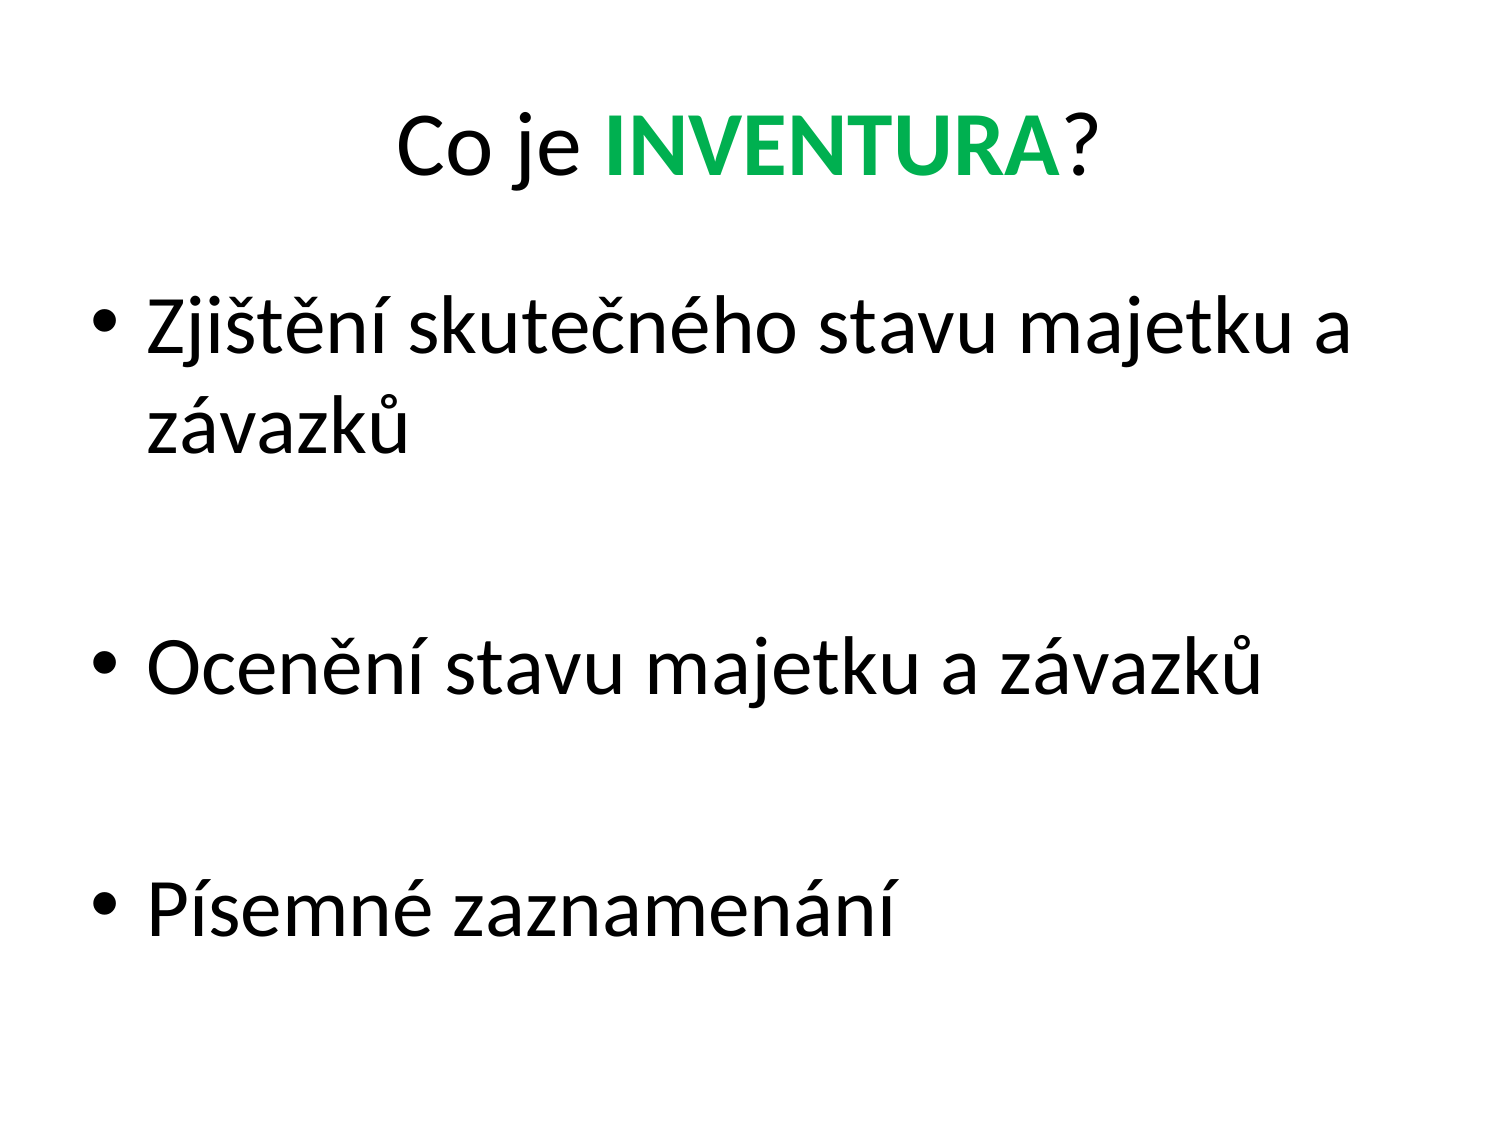

# Co je INVENTURA?
Zjištění skutečného stavu majetku a závazků
Ocenění stavu majetku a závazků
Písemné zaznamenání